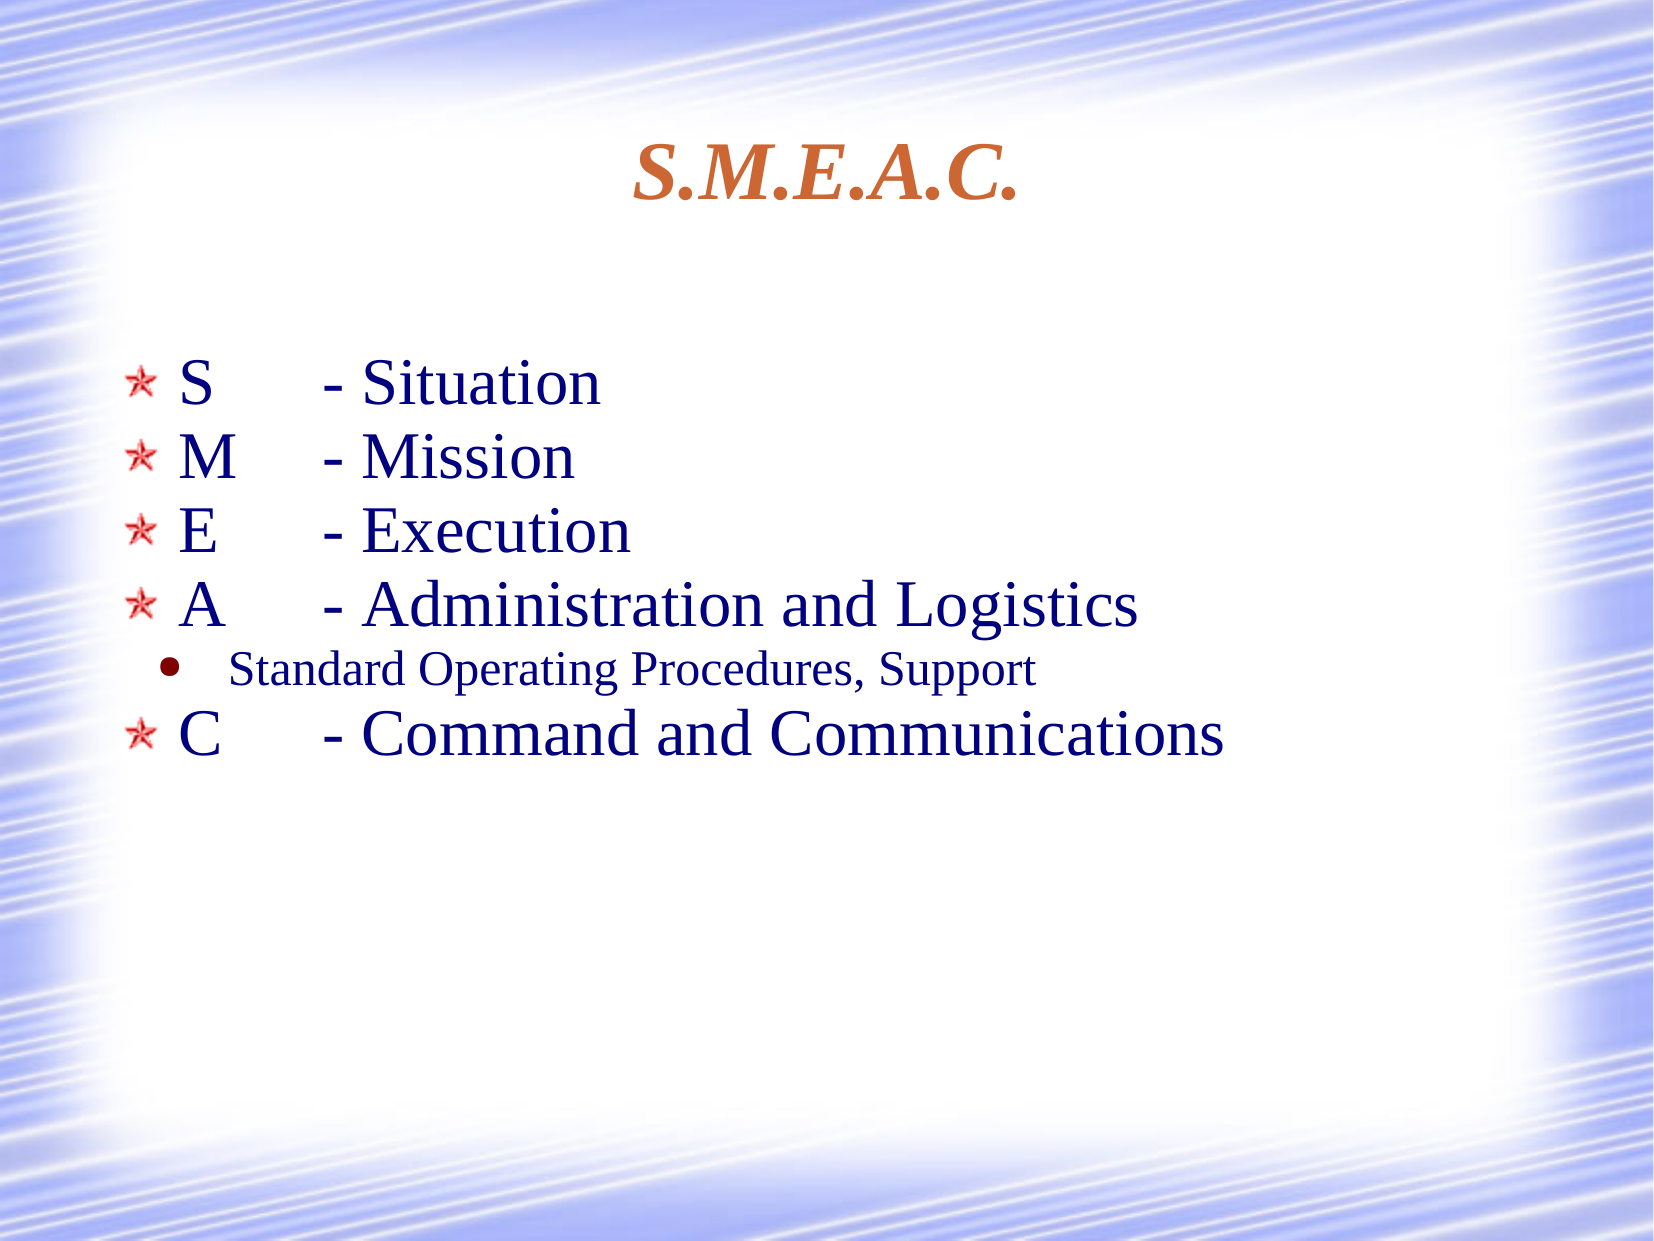

# S.M.E.A.C.
 S	- Situation
 M	- Mission
 E	- Execution
 A	- Administration and Logistics
Standard Operating Procedures, Support
 C	- Command and Communications